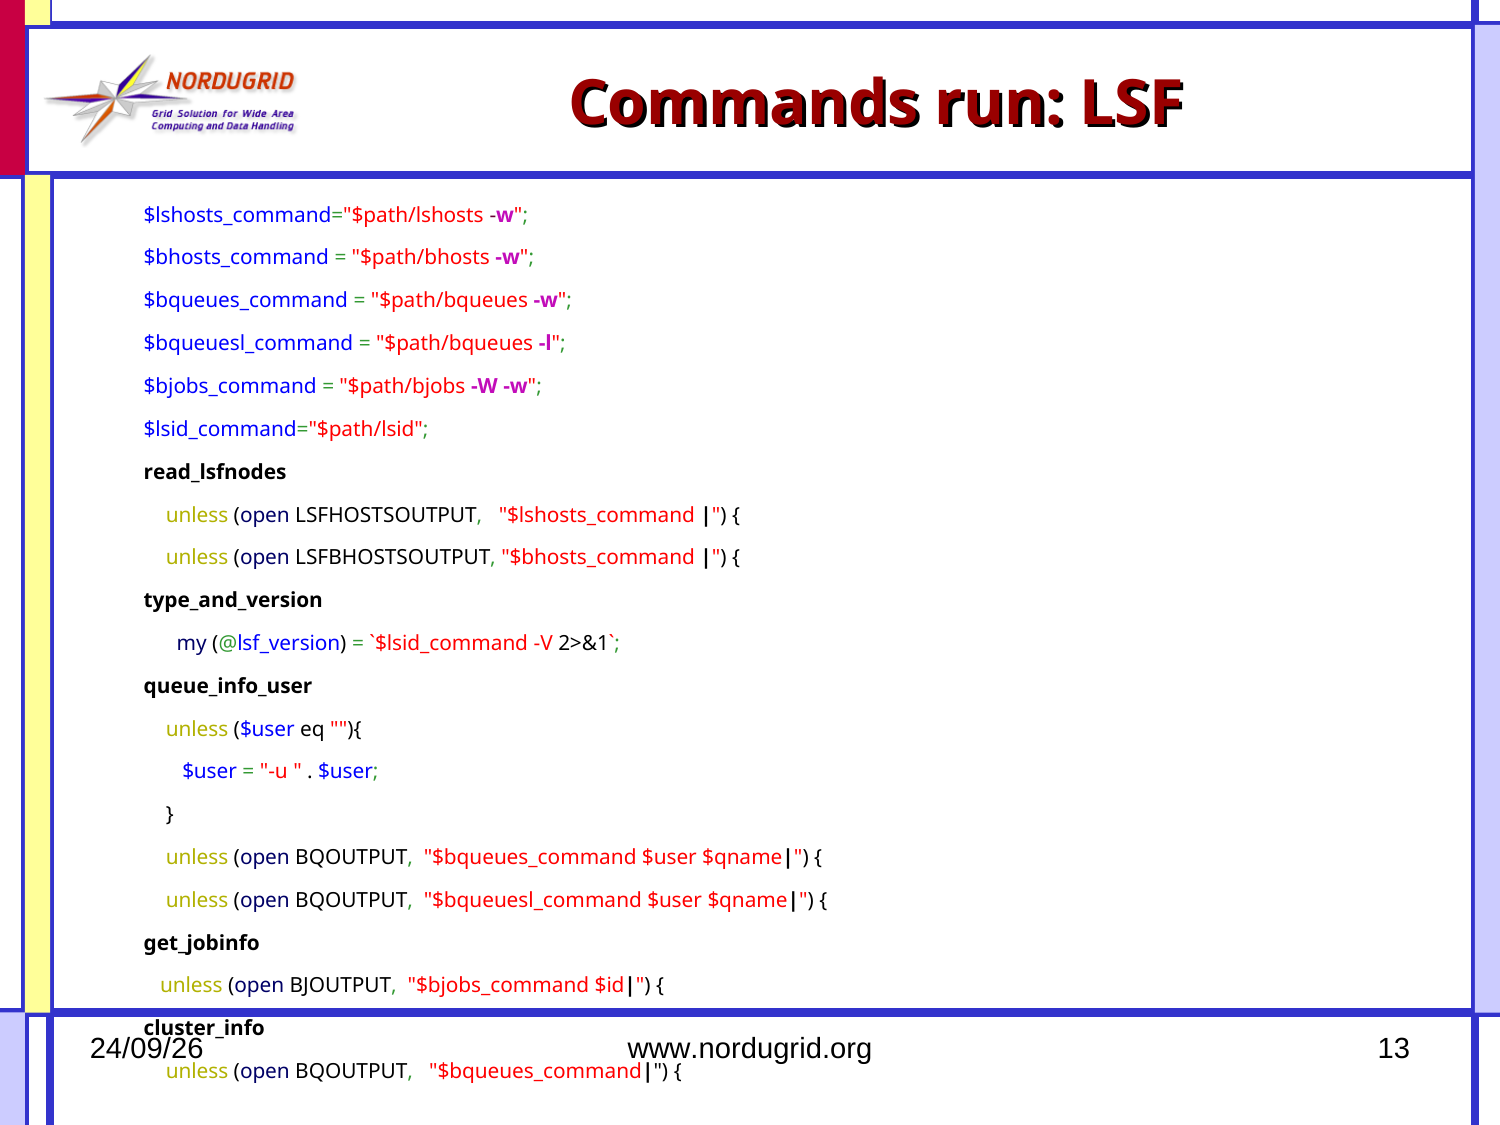

# Commands run: LSF
$lshosts_command="$path/lshosts -w";
$bhosts_command = "$path/bhosts -w";
$bqueues_command = "$path/bqueues -w";
$bqueuesl_command = "$path/bqueues -l";
$bjobs_command = "$path/bjobs -W -w";
$lsid_command="$path/lsid";
read_lsfnodes
 unless (open LSFHOSTSOUTPUT, "$lshosts_command |") {
 unless (open LSFBHOSTSOUTPUT, "$bhosts_command |") {
type_and_version
 my (@lsf_version) = `$lsid_command -V 2>&1`;
queue_info_user
 unless ($user eq ""){
 $user = "-u " . $user;
 }
 unless (open BQOUTPUT, "$bqueues_command $user $qname|") {
 unless (open BQOUTPUT, "$bqueuesl_command $user $qname|") {
get_jobinfo
 unless (open BJOUTPUT, "$bjobs_command $id|") {
cluster_info
 unless (open BQOUTPUT, "$bqueues_command|") {
www.nordugrid.org
13